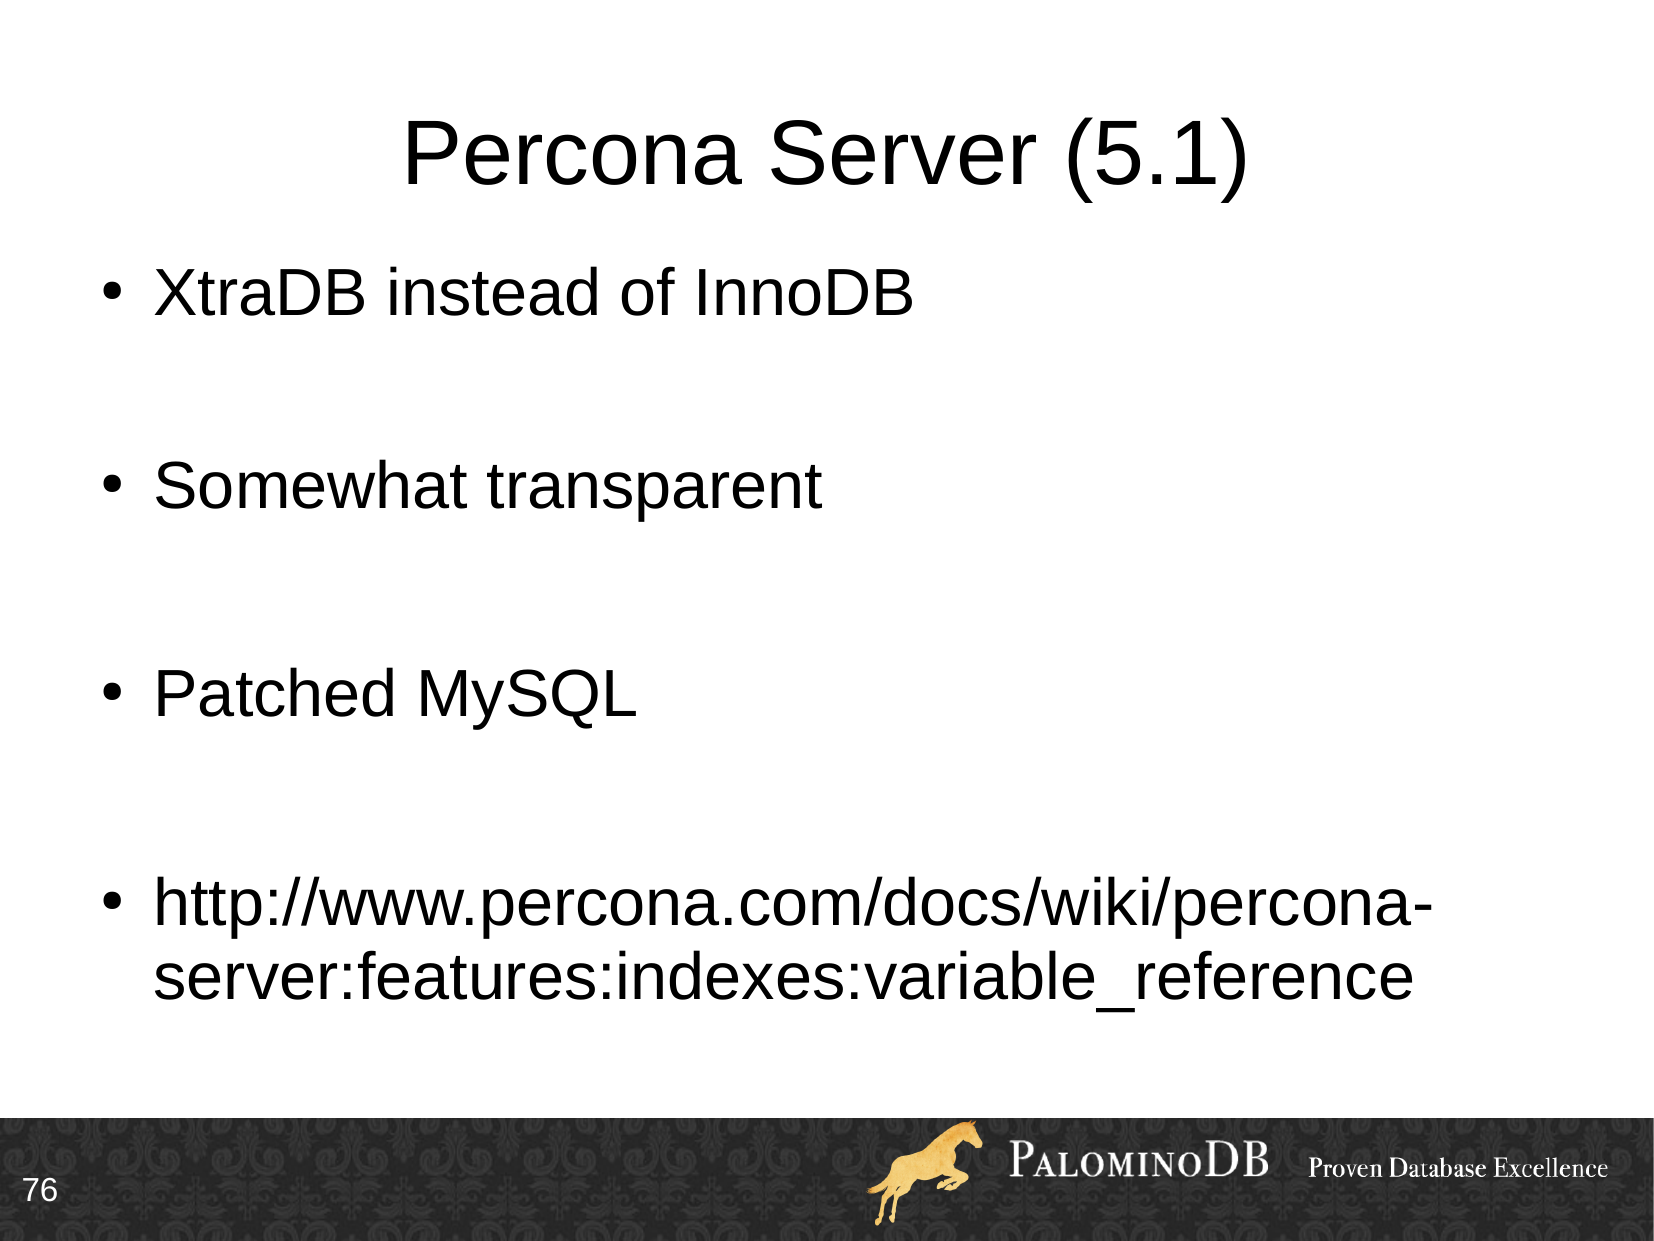

# Percona Server (5.1)
XtraDB instead of InnoDB
Somewhat transparent
Patched MySQL
http://www.percona.com/docs/wiki/percona-server:features:indexes:variable_reference